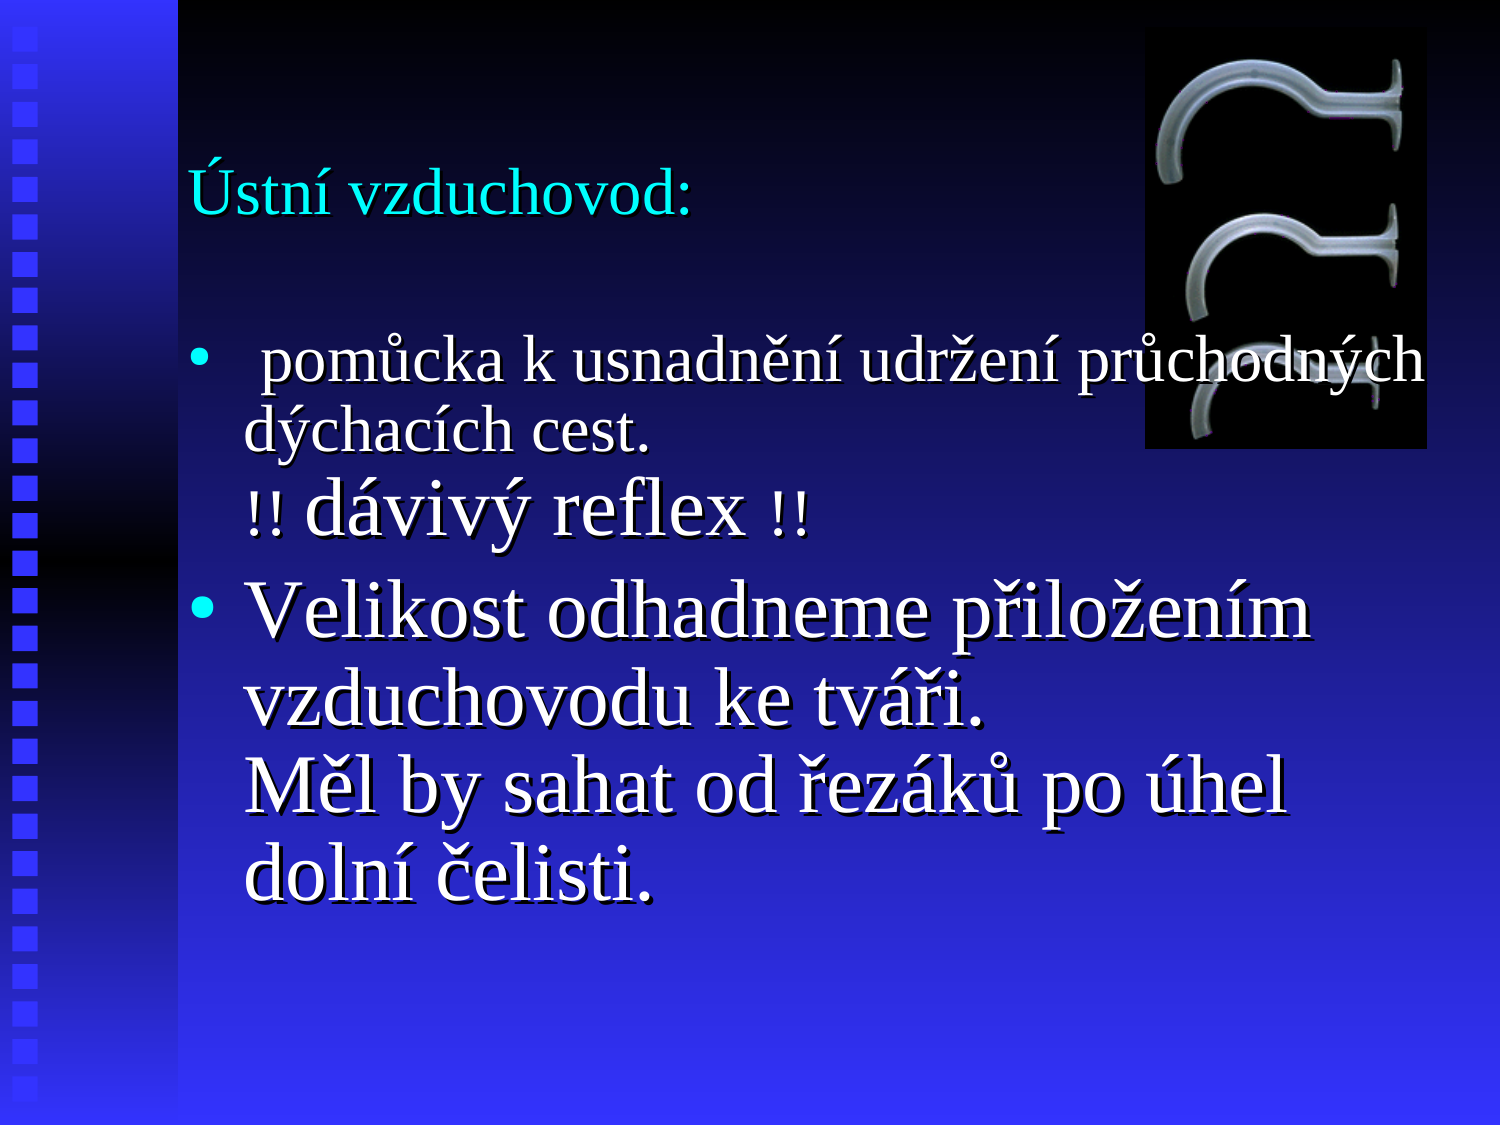

# Ústní vzduchovod:
 pomůcka k usnadnění udržení průchodných dýchacích cest.
!! dávivý reflex !!
Velikost odhadneme přiložením vzduchovodu ke tváři.
Měl by sahat od řezáků po úhel dolní čelisti.